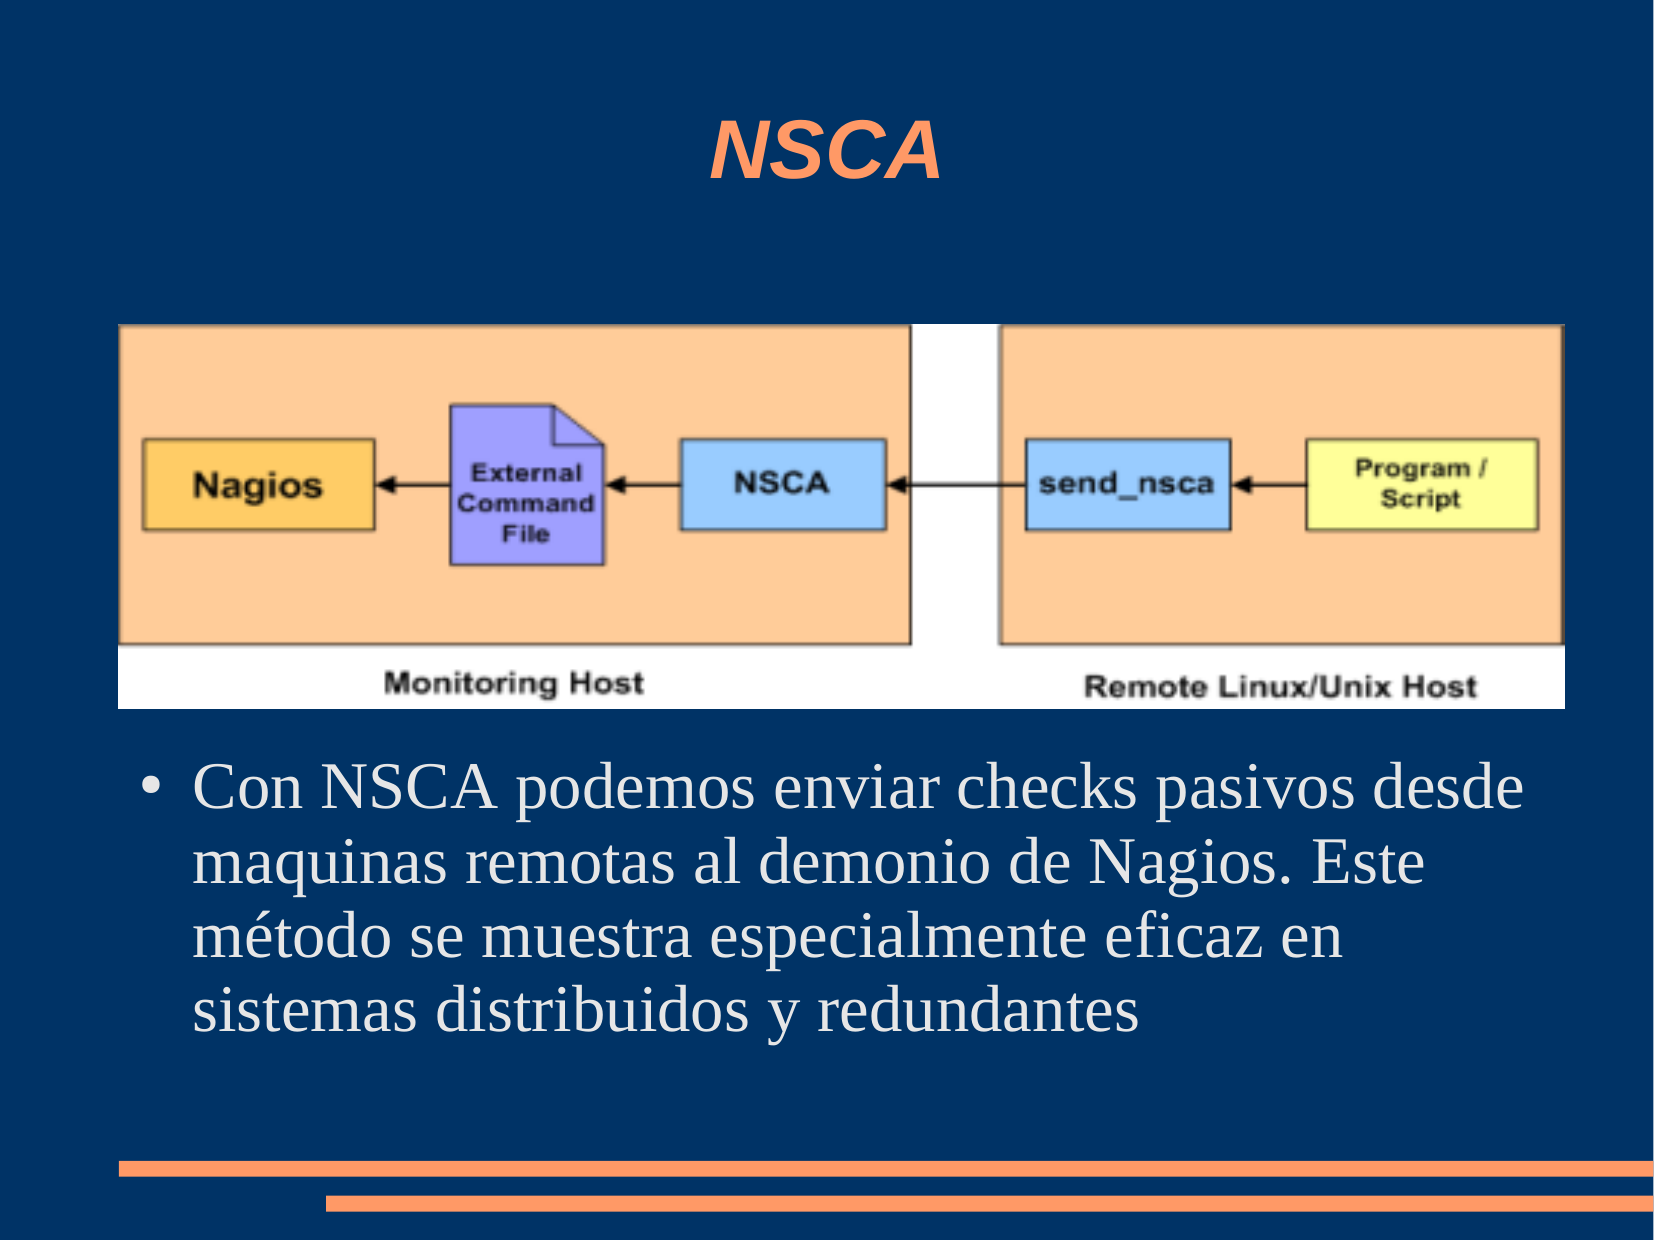

# NSCA
Con NSCA podemos enviar checks pasivos desde maquinas remotas al demonio de Nagios. Este método se muestra especialmente eficaz en sistemas distribuidos y redundantes